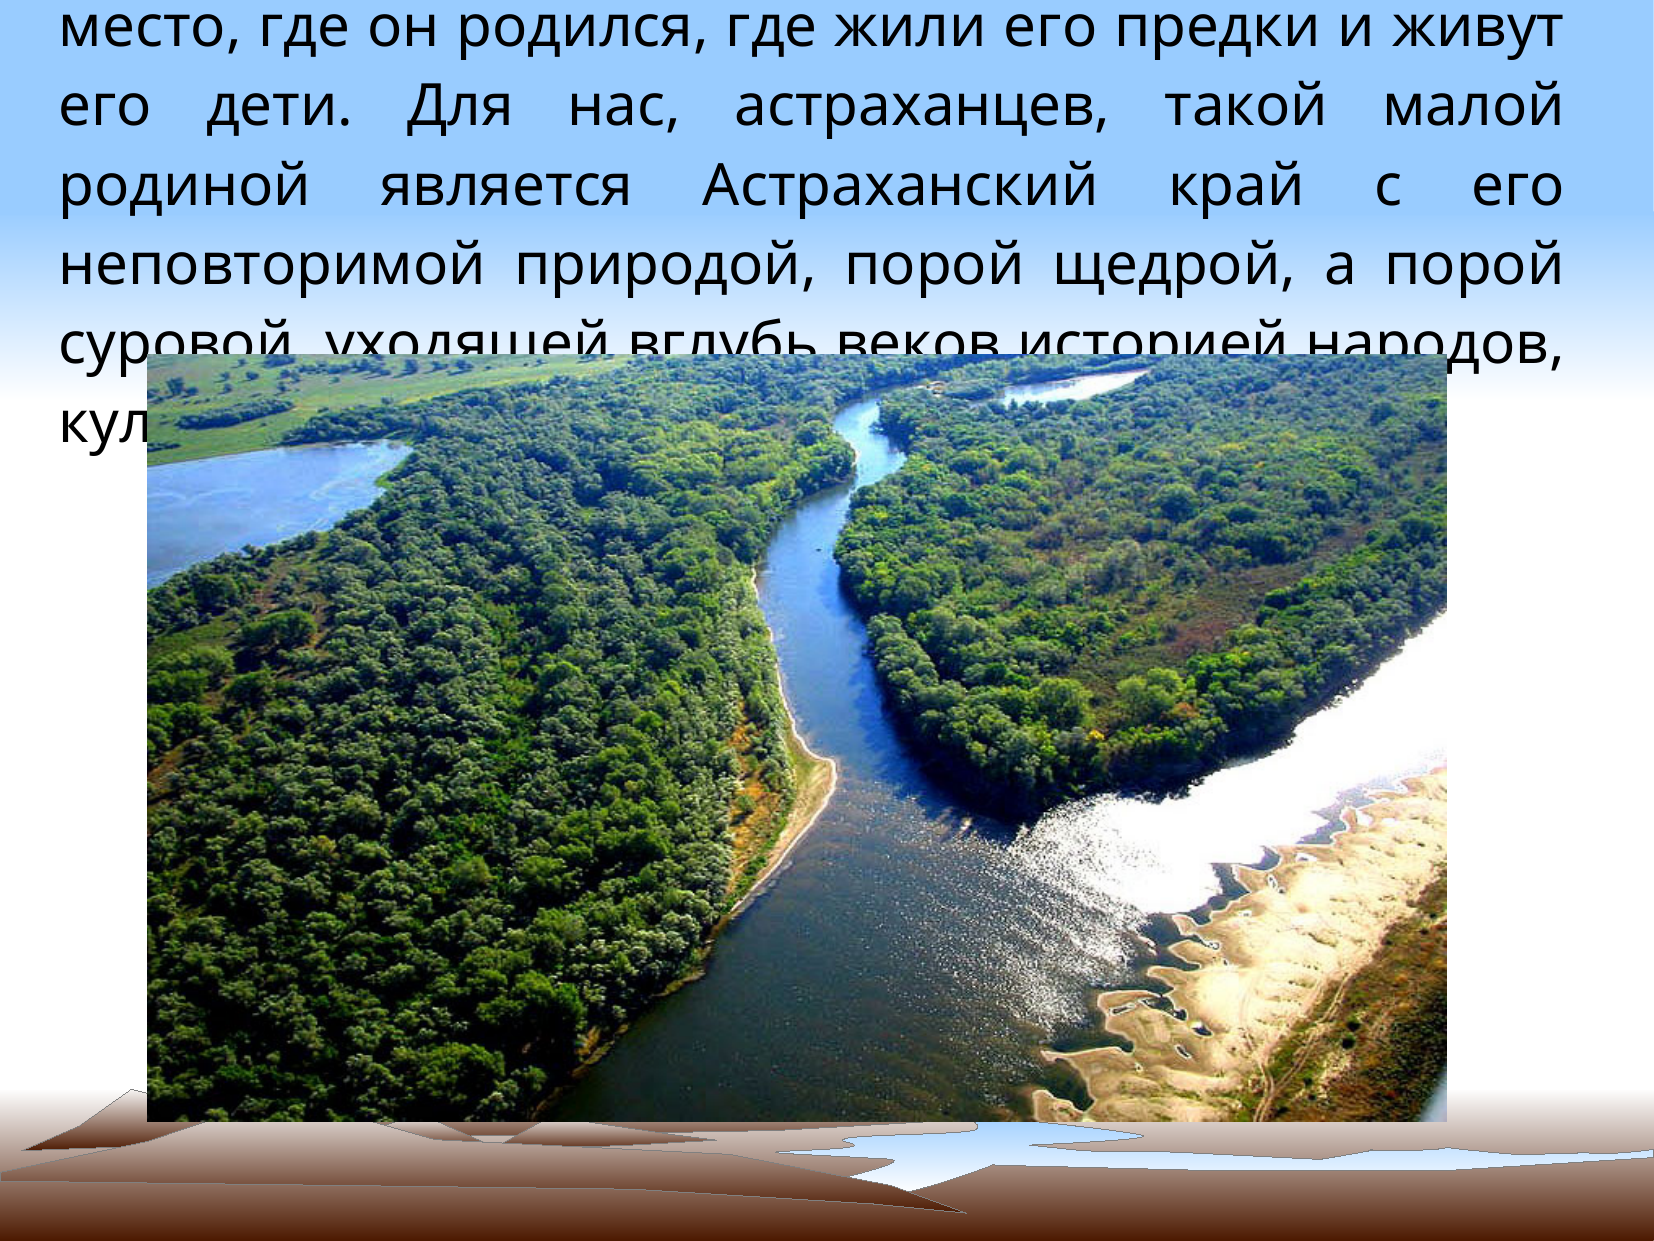

# У каждого человека есть своя малая родина. Это то место, где он родился, где жили его предки и живут его дети. Для нас, астраханцев, такой малой родиной является Астраханский край с его неповторимой природой, порой щедрой, а порой суровой, уходящей вглубь веков историей народов, культур.